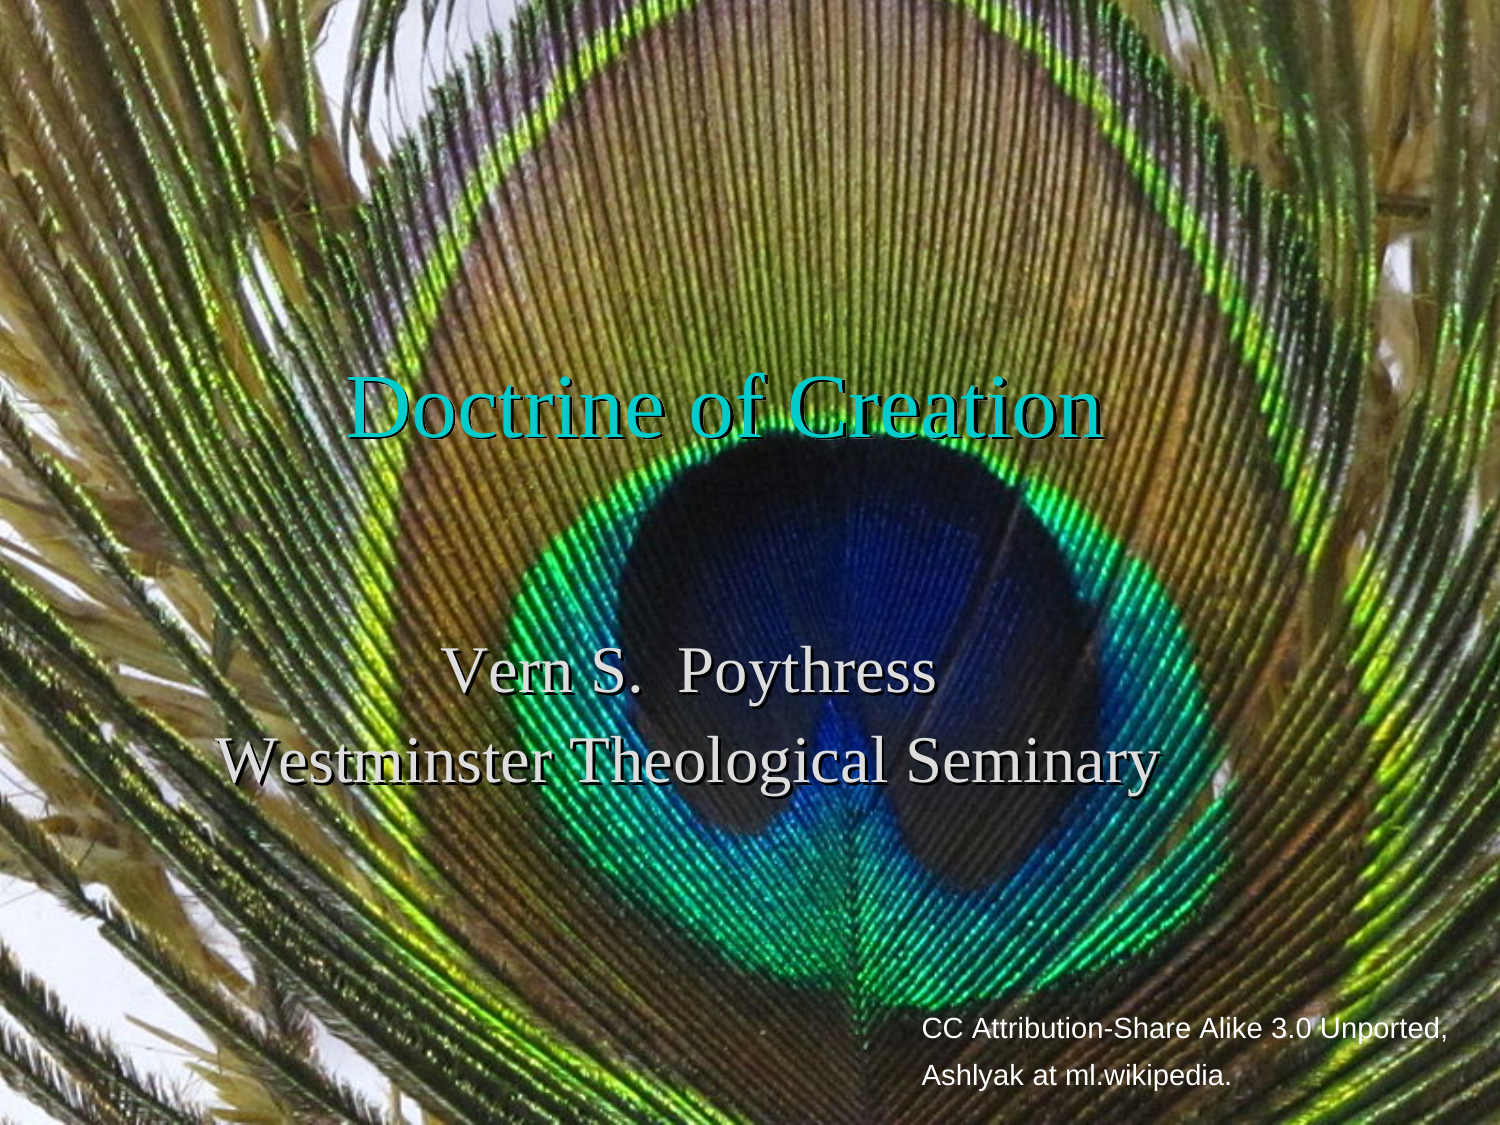

# Doctrine of Creation
Vern S. Poythress
Westminster Theological Seminary
CC Attribution-Share Alike 3.0 Unported,
Ashlyak at ml.wikipedia.